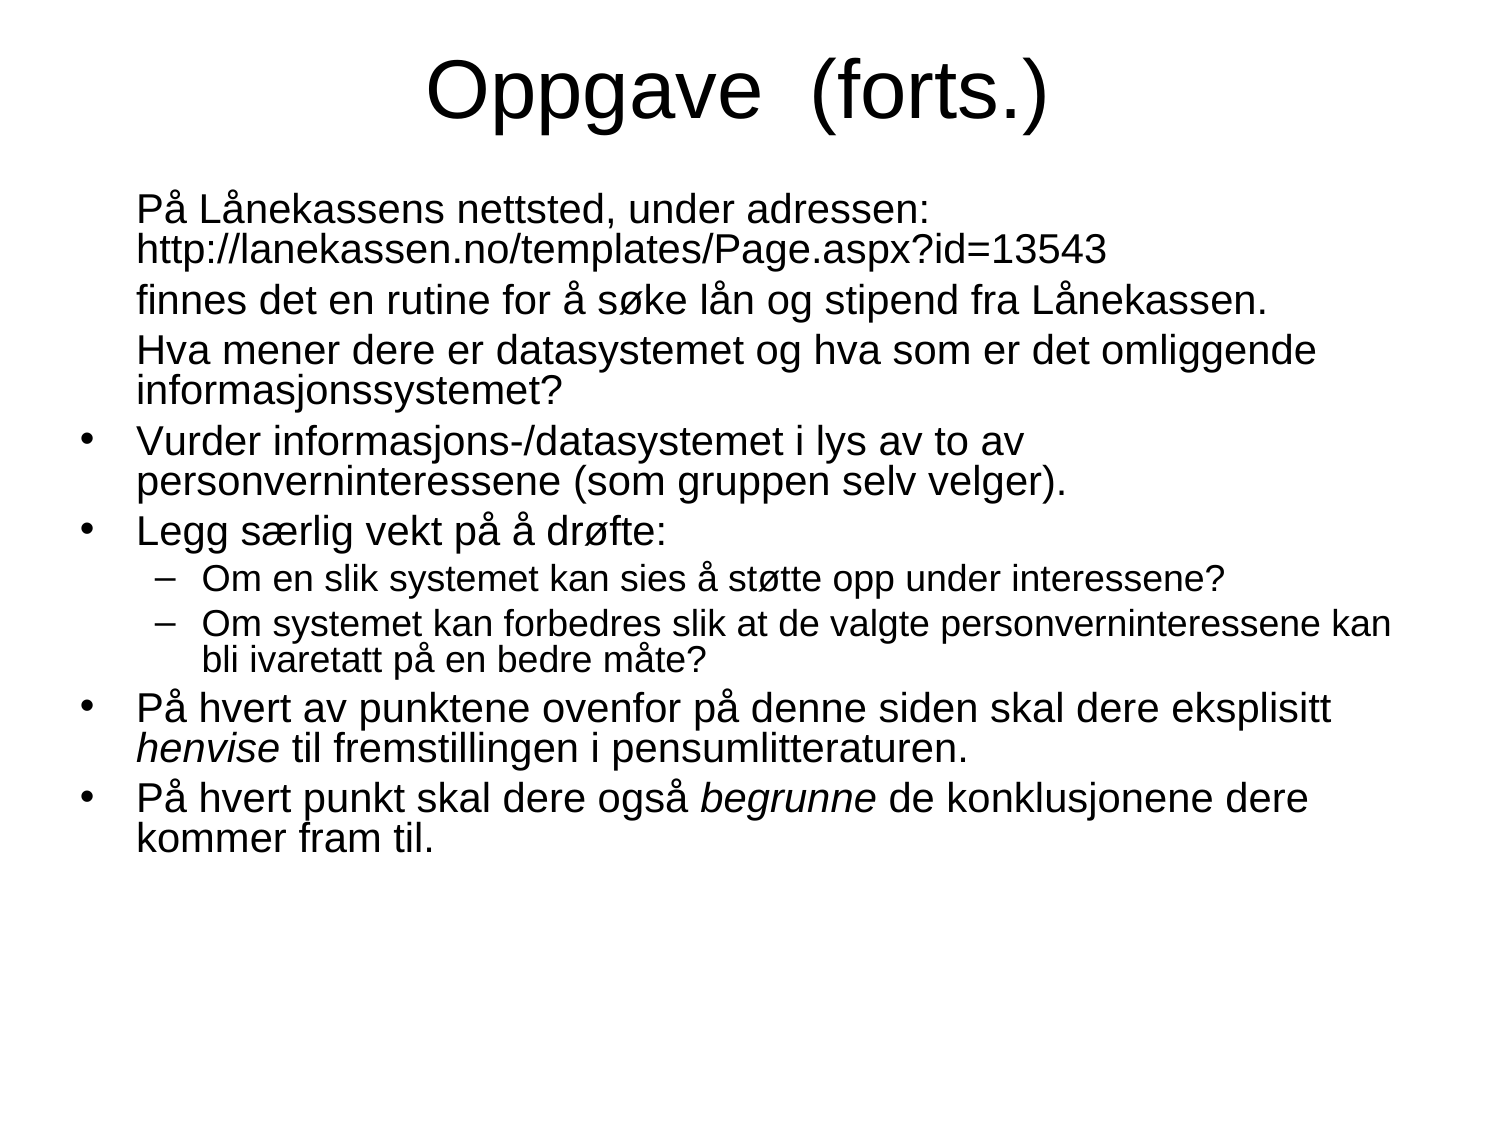

# Oppgave (forts.)
	På Lånekassens nettsted, under adressen: http://lanekassen.no/templates/Page.aspx?id=13543
 	finnes det en rutine for å søke lån og stipend fra Lånekassen.
	Hva mener dere er datasystemet og hva som er det omliggende informasjonssystemet?
Vurder informasjons-/datasystemet i lys av to av personverninteressene (som gruppen selv velger).
Legg særlig vekt på å drøfte:
Om en slik systemet kan sies å støtte opp under interessene?
Om systemet kan forbedres slik at de valgte personverninteressene kan bli ivaretatt på en bedre måte?
På hvert av punktene ovenfor på denne siden skal dere eksplisitt henvise til fremstillingen i pensumlitteraturen.
På hvert punkt skal dere også begrunne de konklusjonene dere kommer fram til.